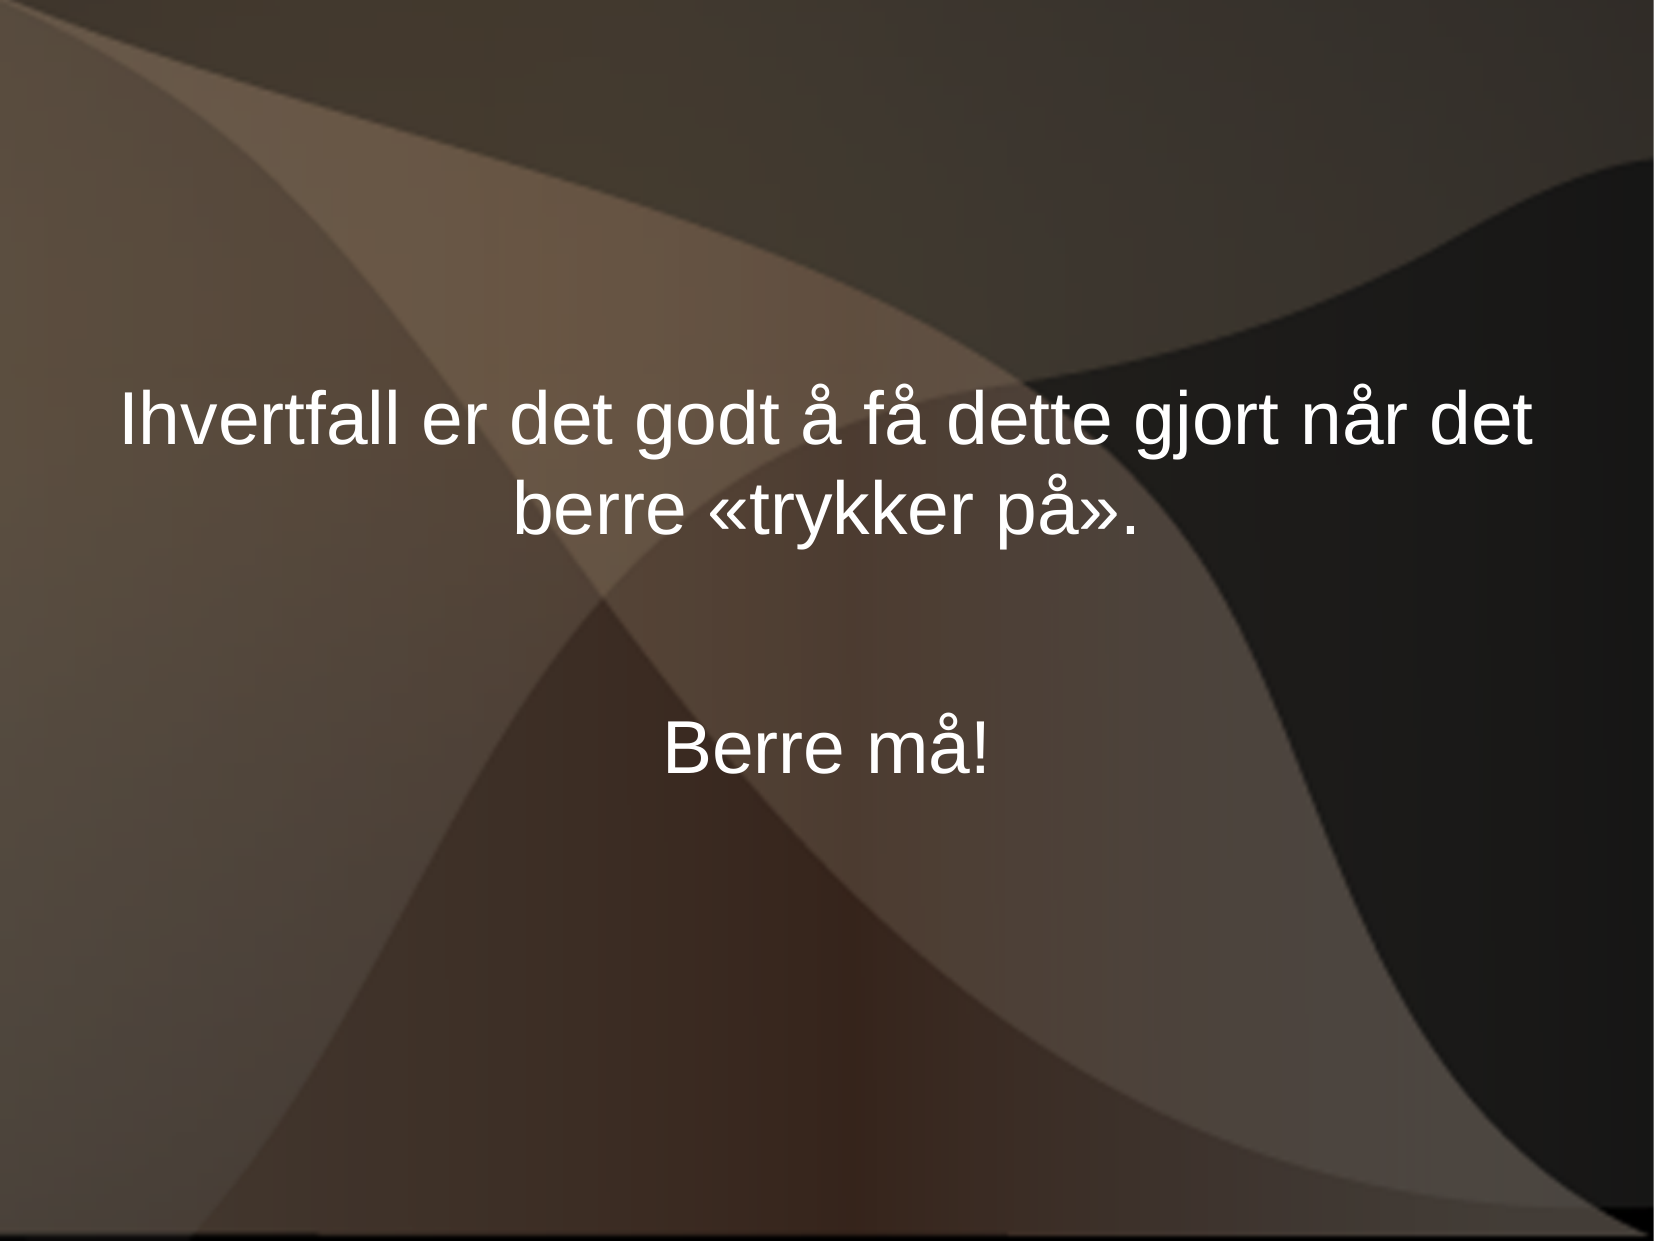

# Ihvertfall er det godt å få dette gjort når det berre «trykker på».
Berre må!